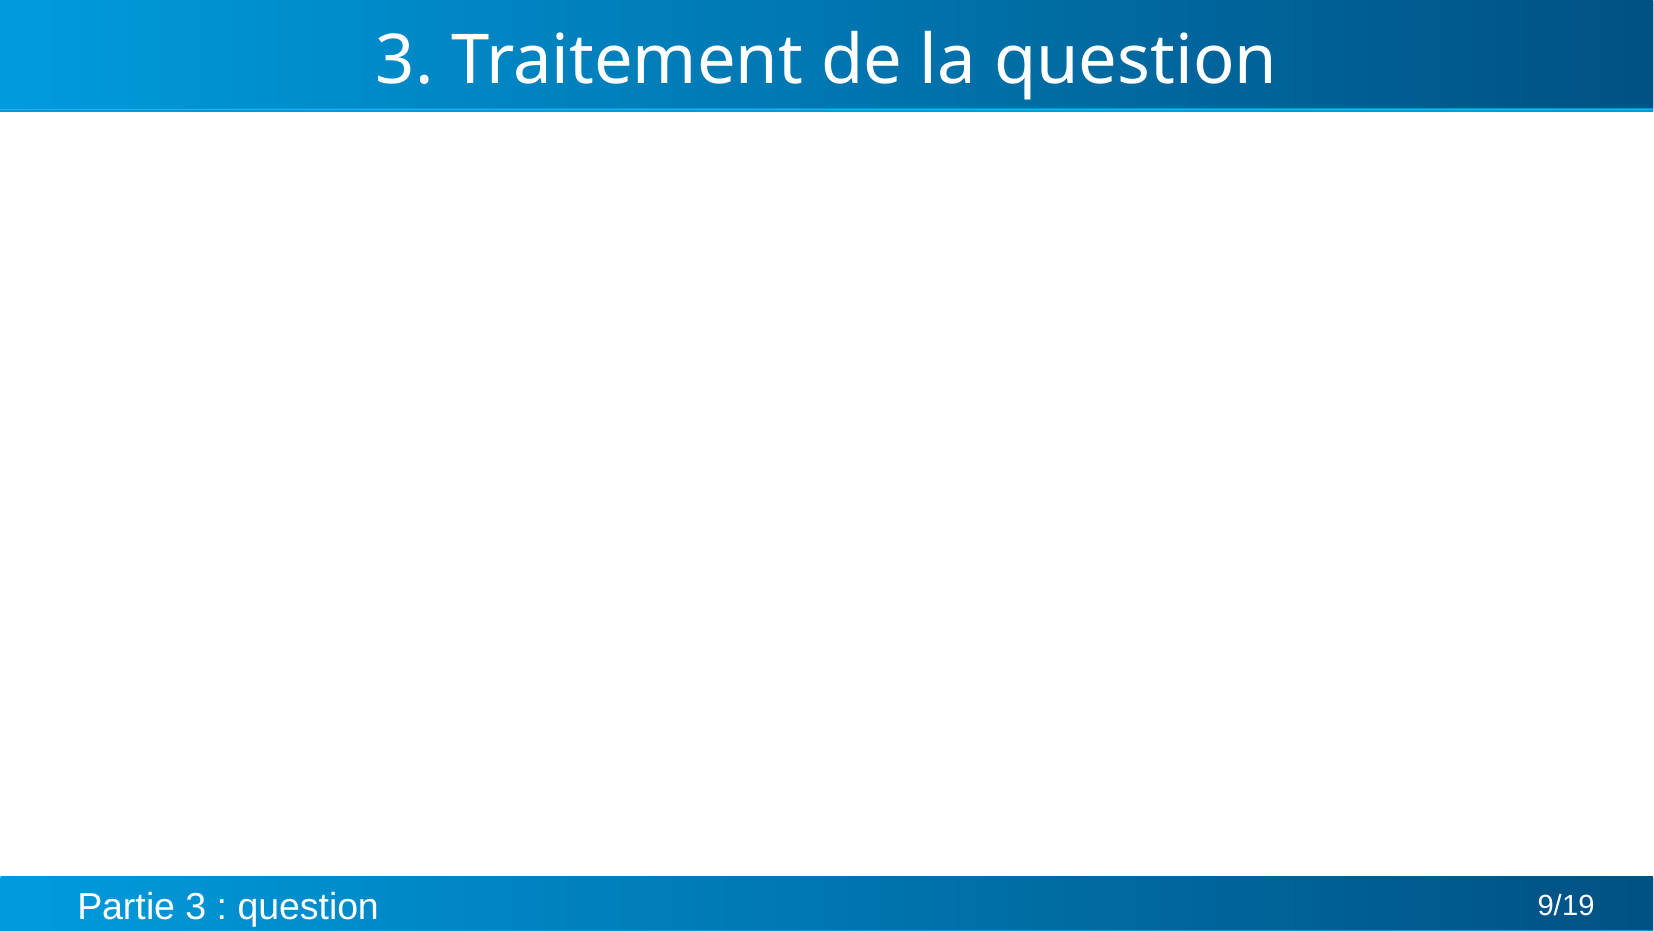

# 3. Traitement de la question
Partie 3 : question
9